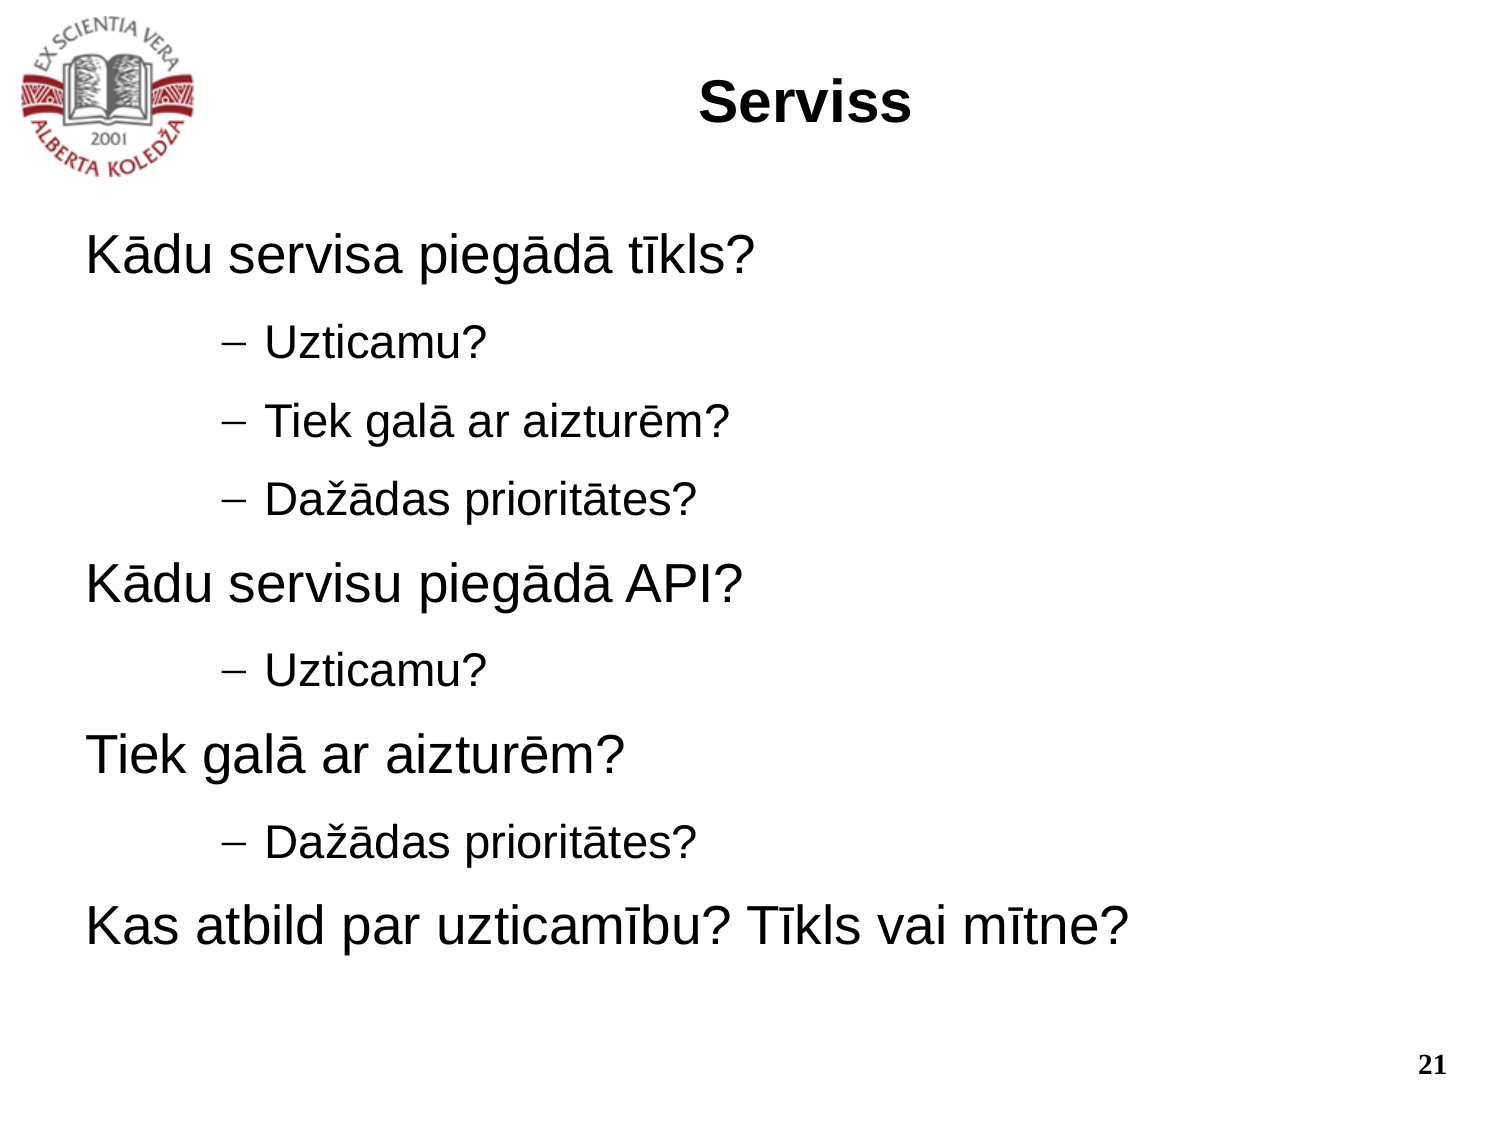

# Serviss
Kādu servisa piegādā tīkls?
Uzticamu?
Tiek galā ar aizturēm?
Dažādas prioritātes?
Kādu servisu piegādā API?
Uzticamu?
Tiek galā ar aizturēm?
Dažādas prioritātes?
Kas atbild par uzticamību? Tīkls vai mītne?